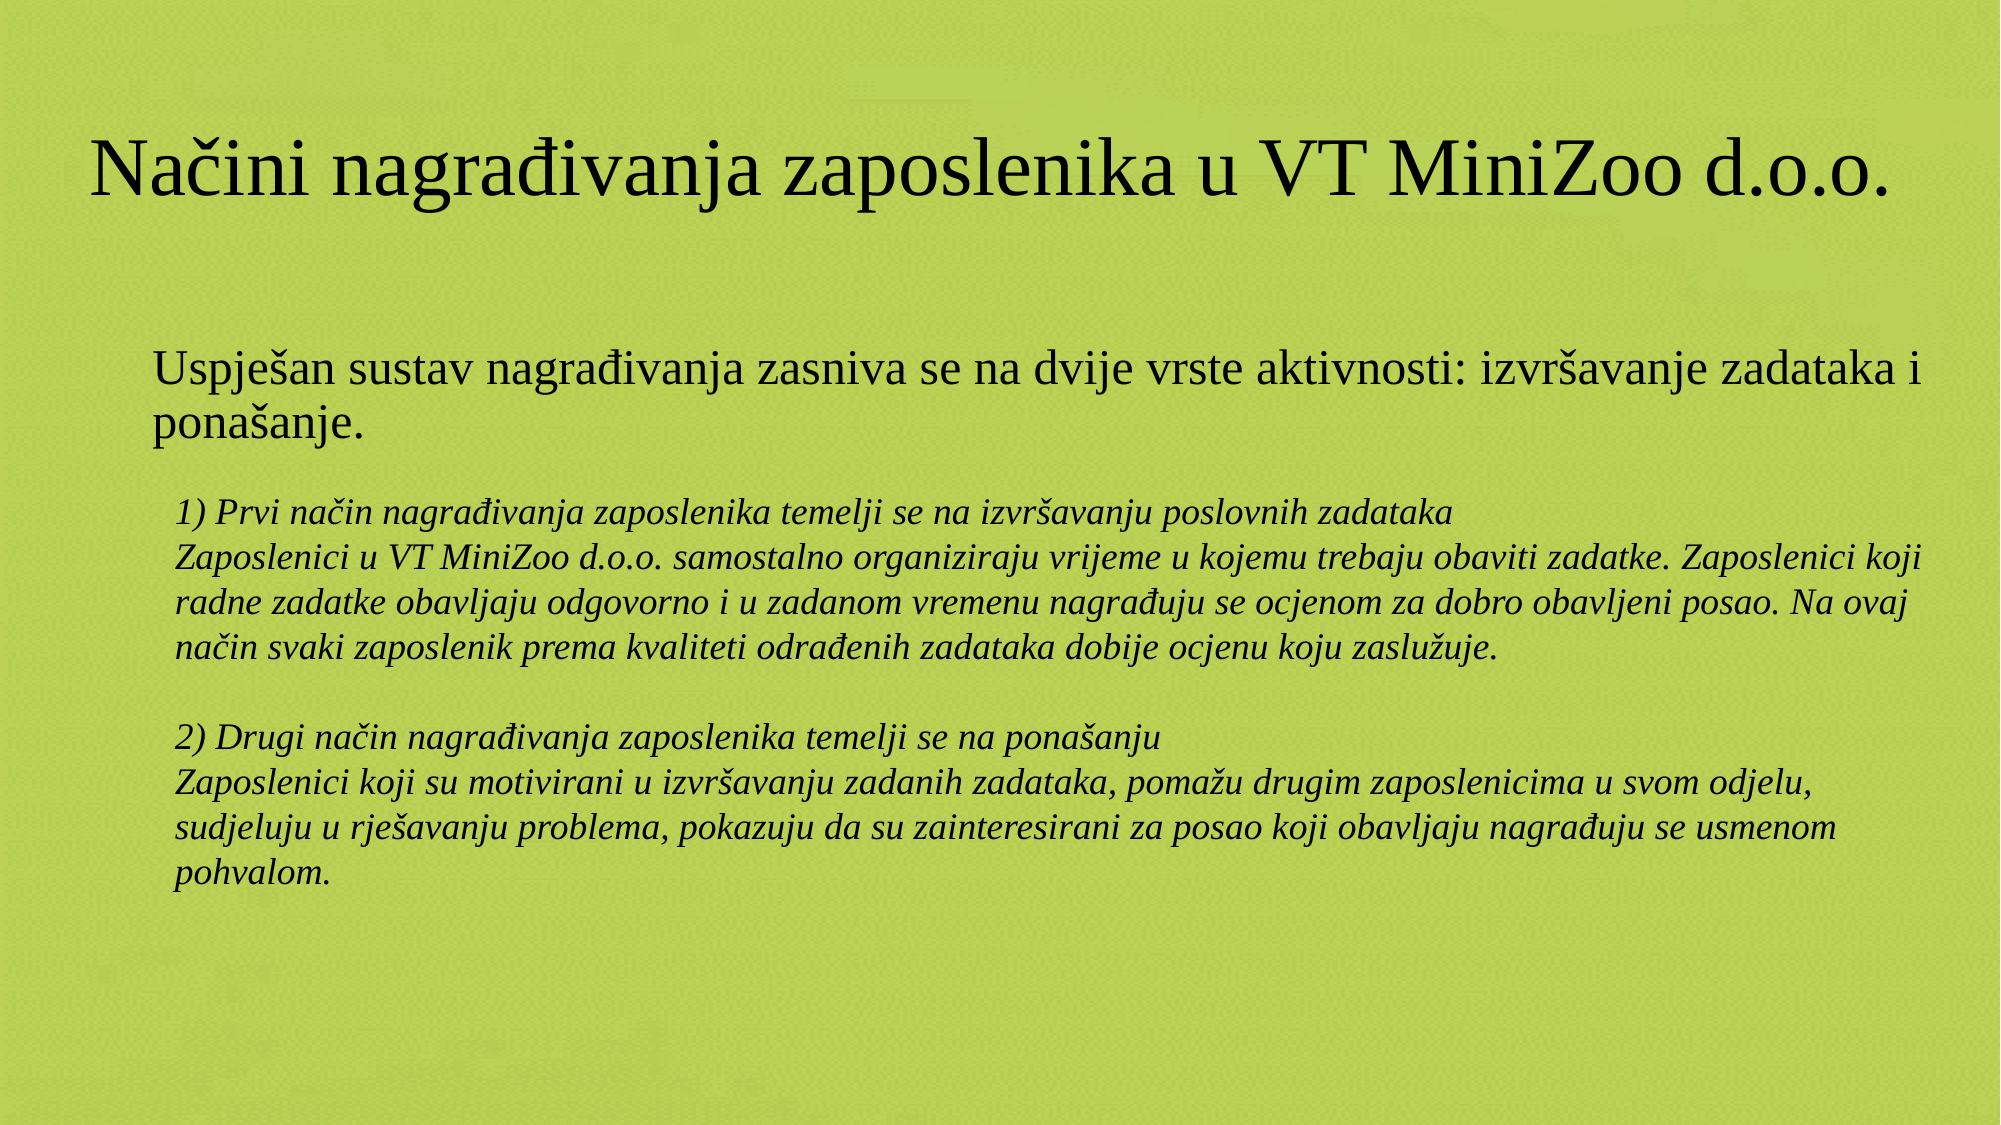

# Načini nagrađivanja zaposlenika u VT MiniZoo d.o.o.
Uspješan sustav nagrađivanja zasniva se na dvije vrste aktivnosti: izvršavanje zadataka i ponašanje.
1) Prvi način nagrađivanja zaposlenika temelji se na izvršavanju poslovnih zadataka
Zaposlenici u VT MiniZoo d.o.o. samostalno organiziraju vrijeme u kojemu trebaju obaviti zadatke. Zaposlenici koji radne zadatke obavljaju odgovorno i u zadanom vremenu nagrađuju se ocjenom za dobro obavljeni posao. Na ovaj način svaki zaposlenik prema kvaliteti odrađenih zadataka dobije ocjenu koju zaslužuje.
2) Drugi način nagrađivanja zaposlenika temelji se na ponašanju
Zaposlenici koji su motivirani u izvršavanju zadanih zadataka, pomažu drugim zaposlenicima u svom odjelu, sudjeluju u rješavanju problema, pokazuju da su zainteresirani za posao koji obavljaju nagrađuju se usmenom pohvalom.